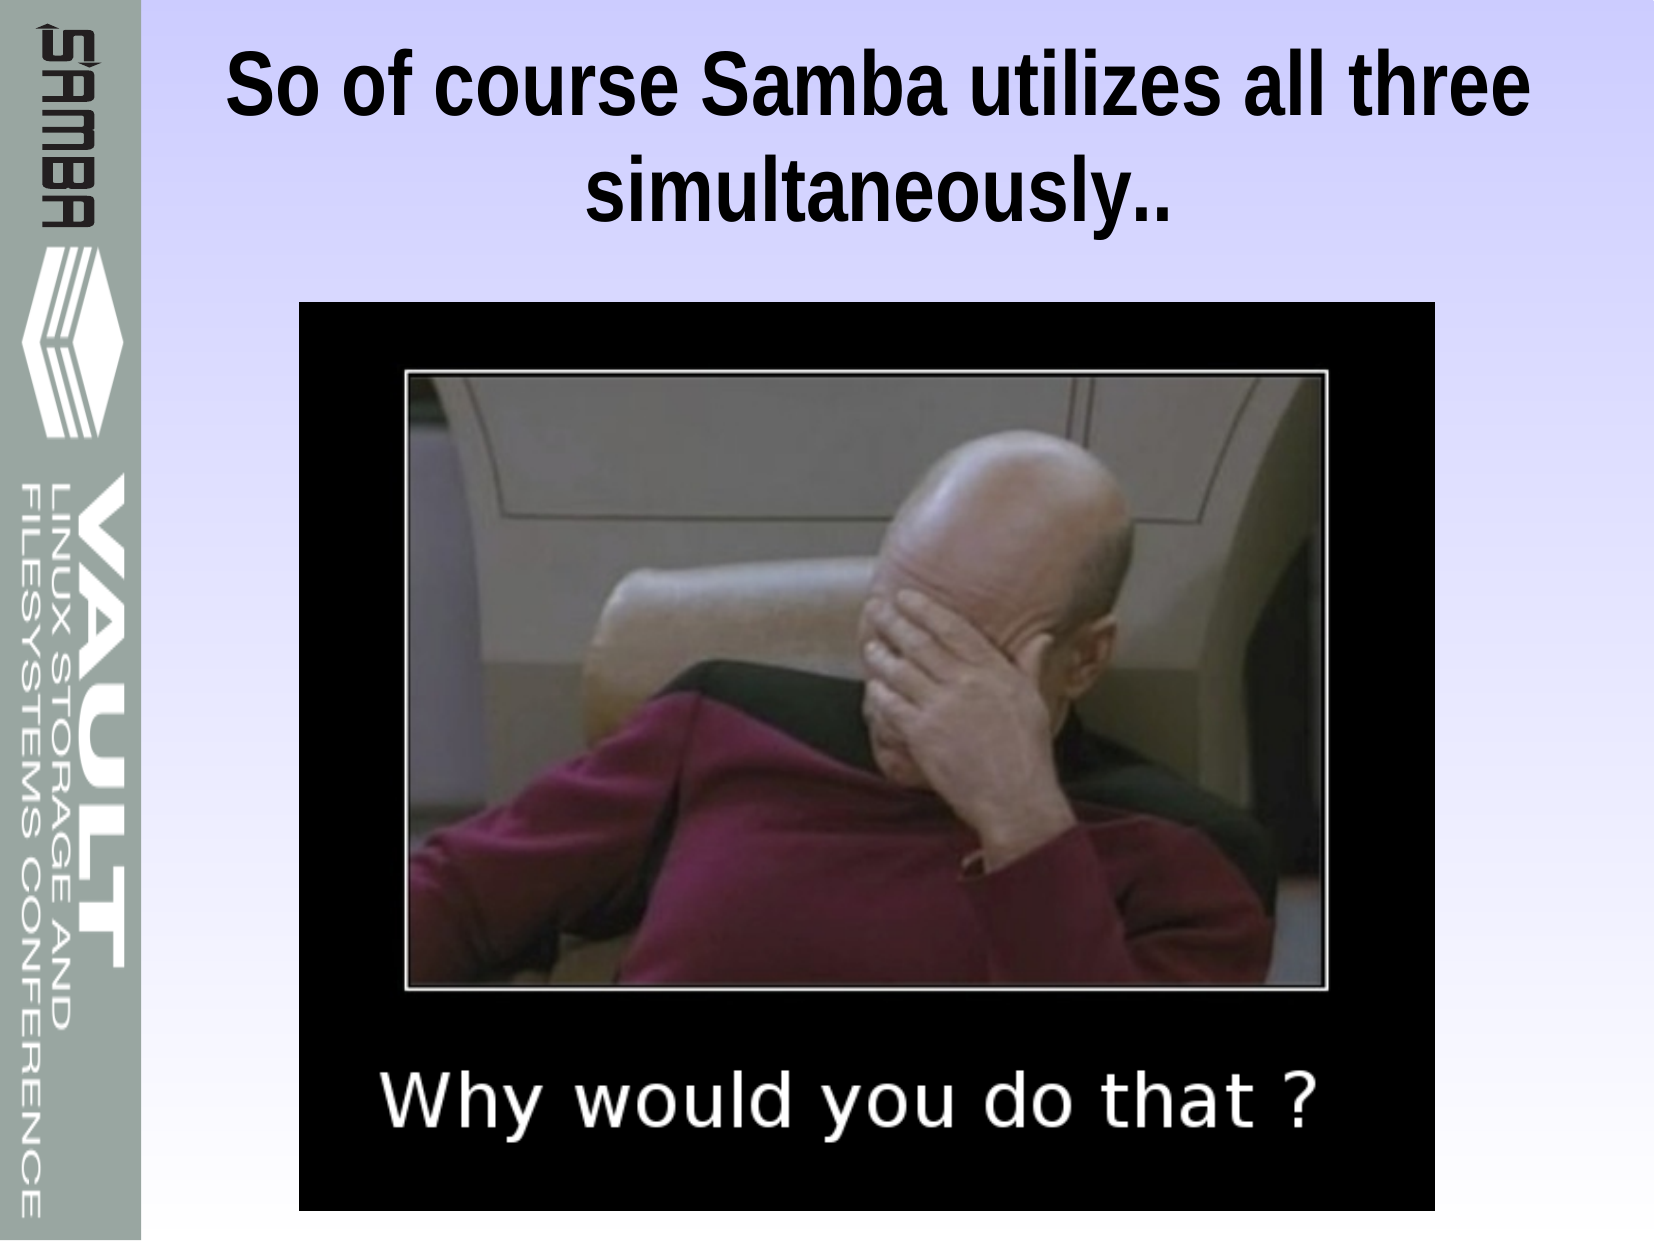

# So of course Samba utilizes all three simultaneously..